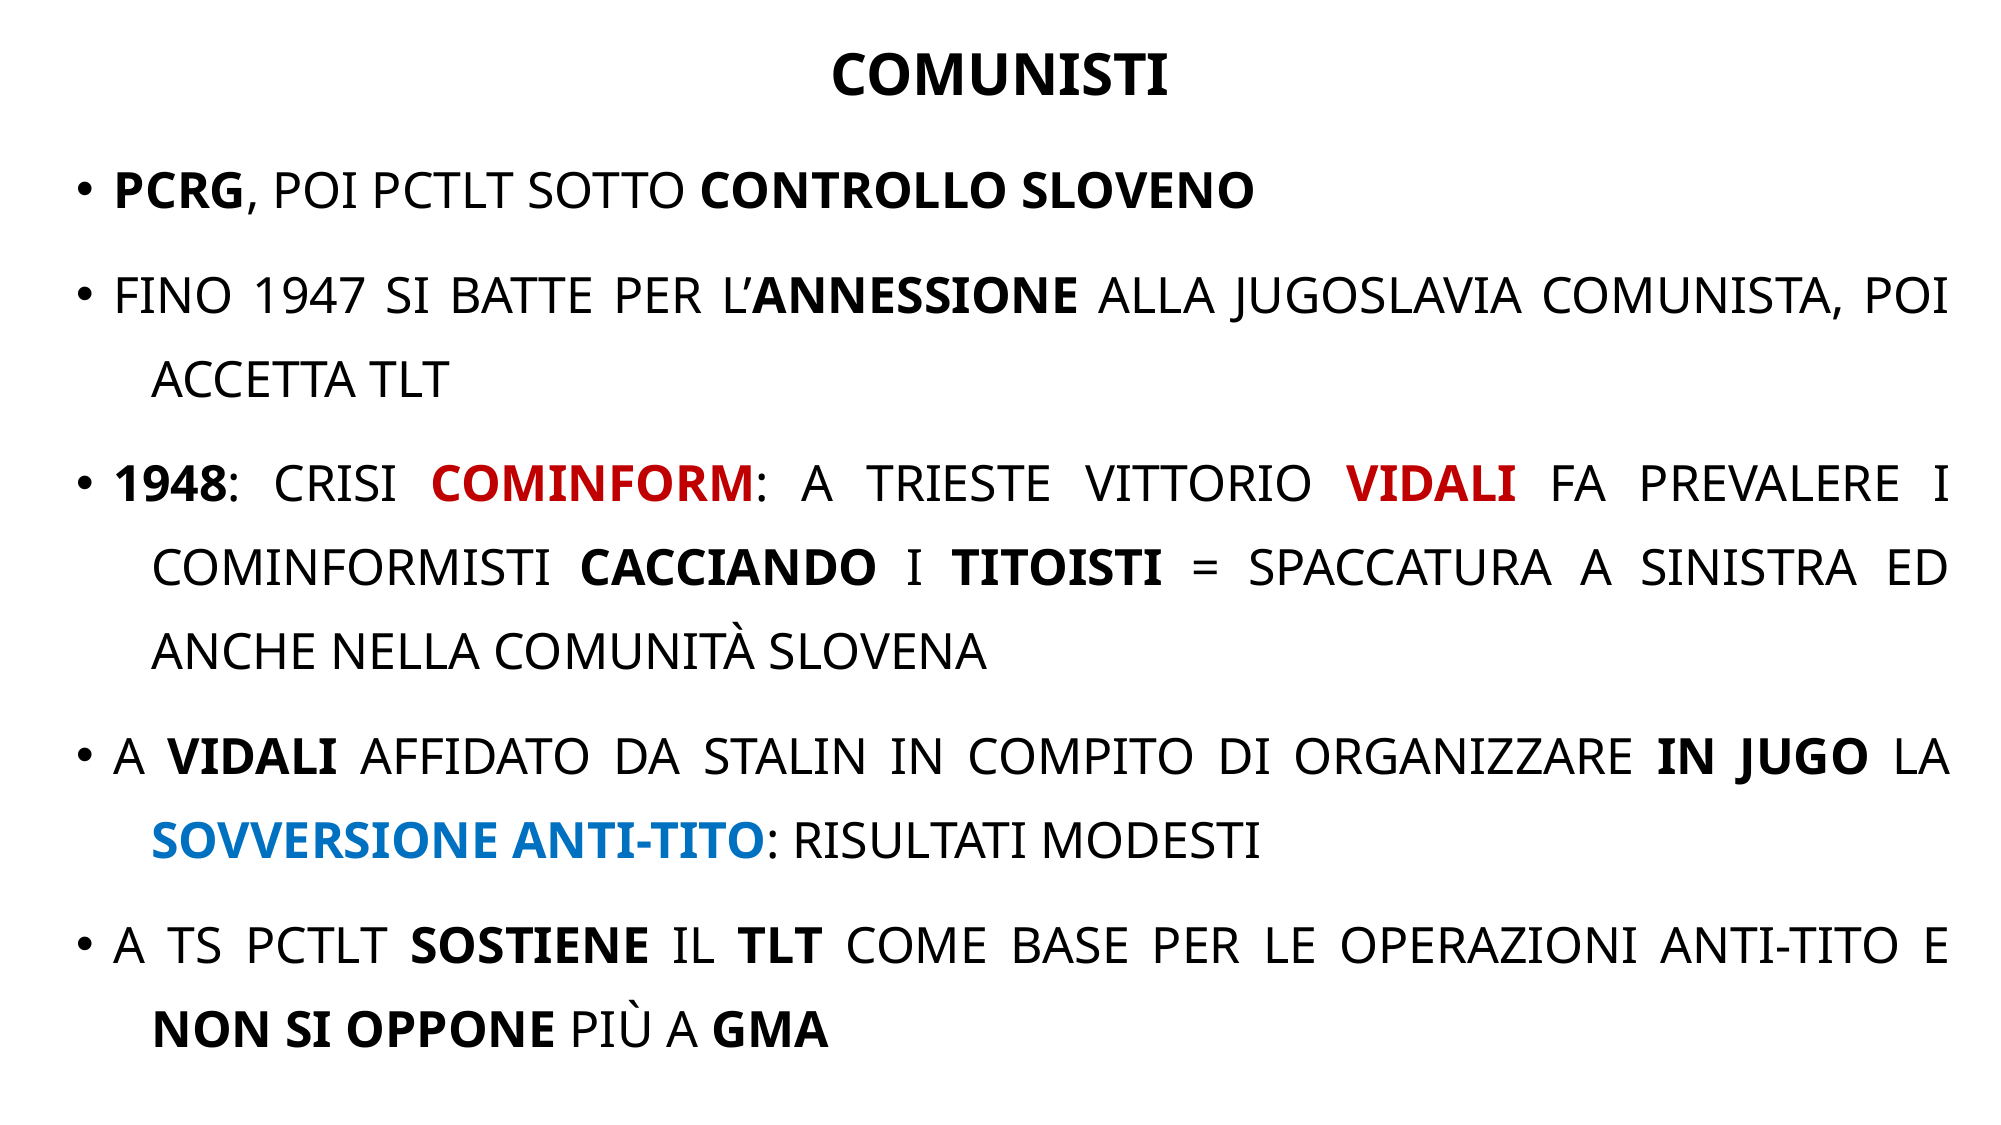

# COMUNISTI
PCRG, POI PCTLT SOTTO CONTROLLO SLOVENO
FINO 1947 SI BATTE PER L’ANNESSIONE ALLA JUGOSLAVIA COMUNISTA, POI ACCETTA TLT
1948: CRISI COMINFORM: A TRIESTE VITTORIO VIDALI FA PREVALERE I COMINFORMISTI CACCIANDO I TITOISTI = SPACCATURA A SINISTRA ED ANCHE NELLA COMUNITÀ SLOVENA
A VIDALI AFFIDATO DA STALIN IN COMPITO DI ORGANIZZARE IN JUGO LA SOVVERSIONE ANTI-TITO: RISULTATI MODESTI
A TS PCTLT SOSTIENE IL TLT COME BASE PER LE OPERAZIONI ANTI-TITO E NON SI OPPONE PIÙ A GMA